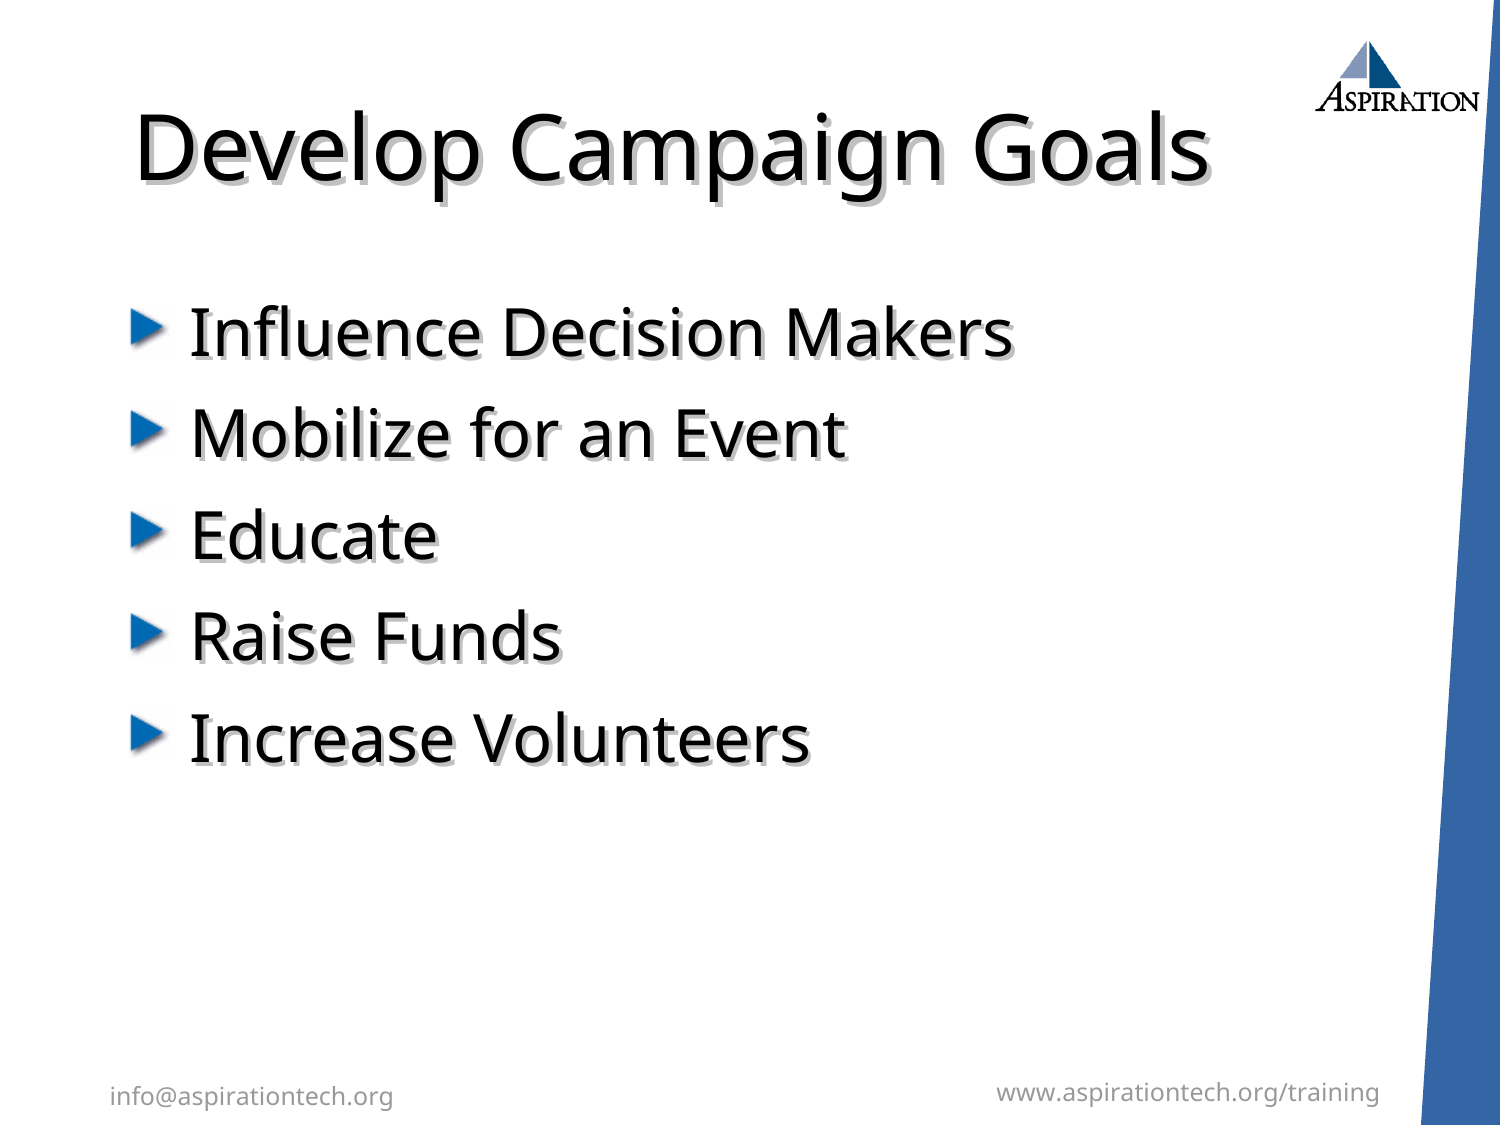

# Develop Campaign Goals
 Influence Decision Makers
 Mobilize for an Event
 Educate
 Raise Funds
 Increase Volunteers